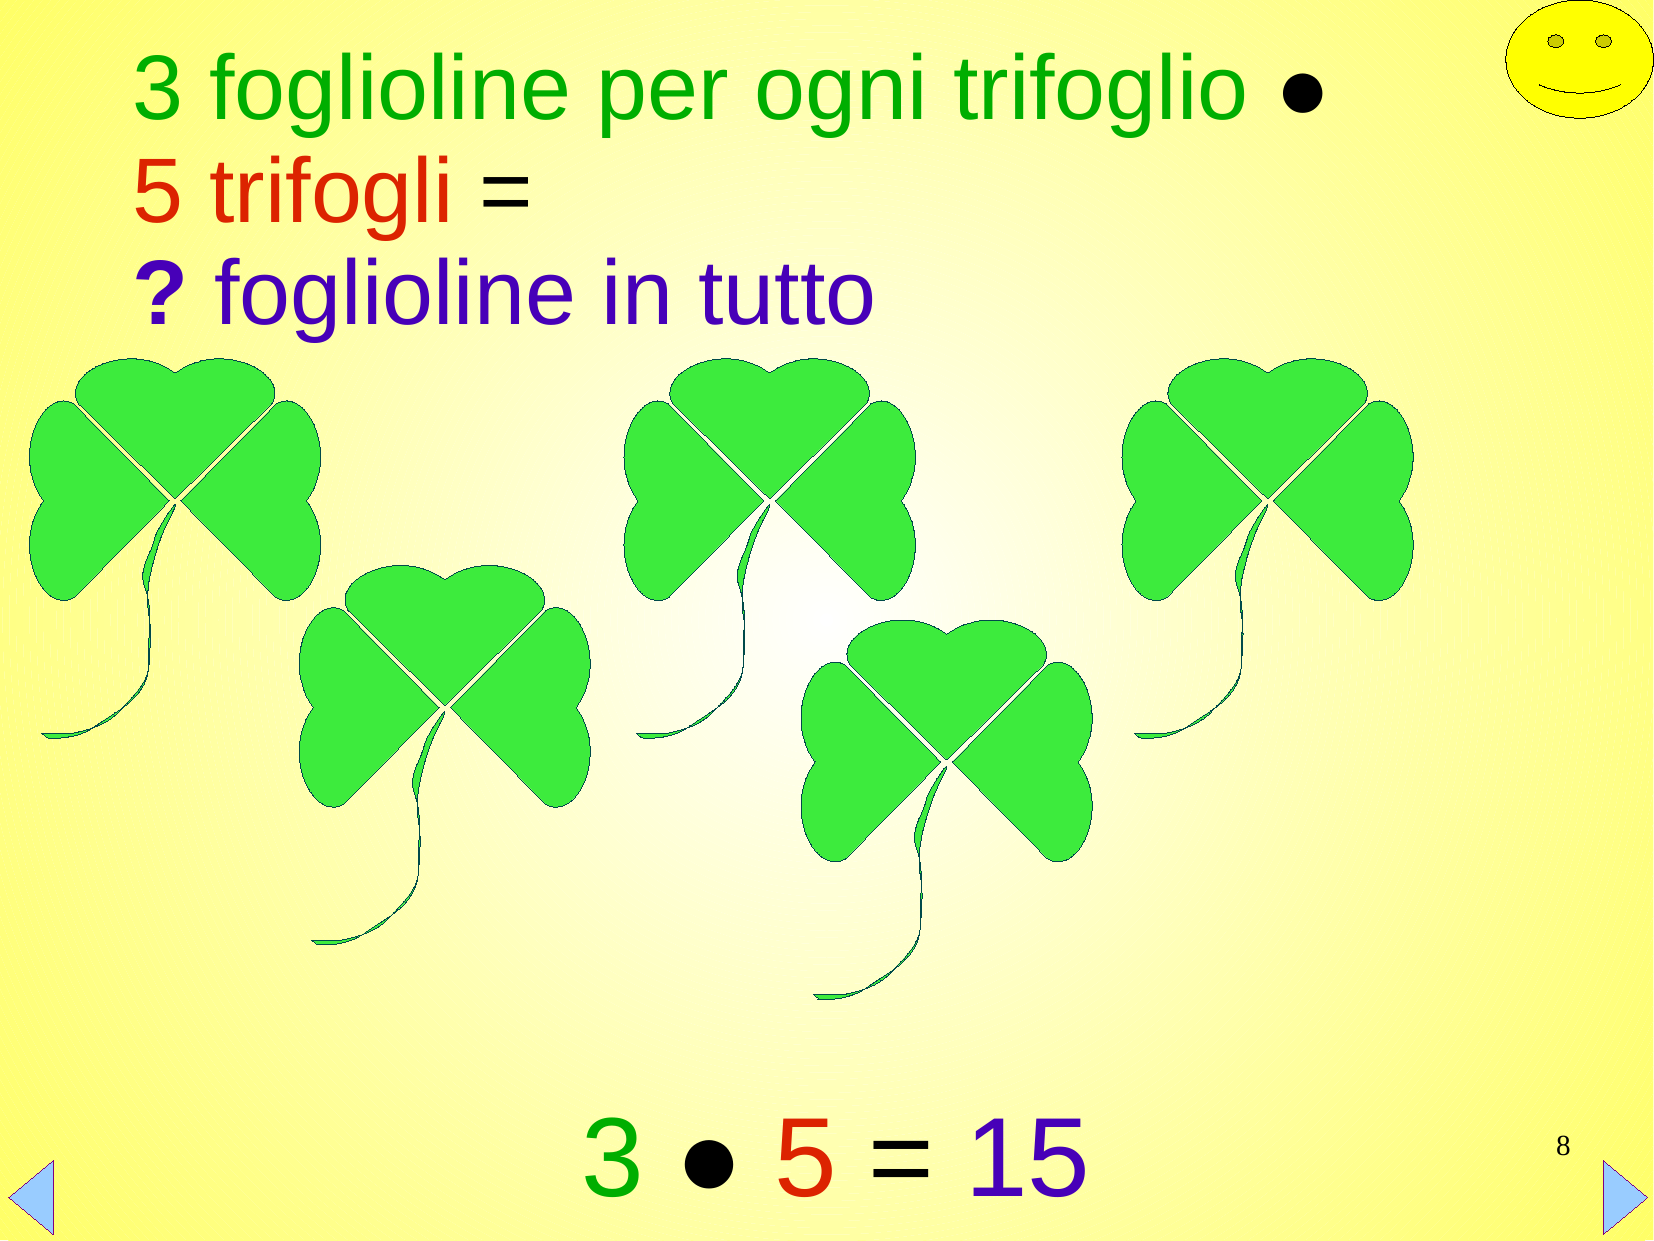

3 foglioline per ogni trifoglio ●
5 trifogli =
? foglioline in tutto
3 ● 5 = 15
8